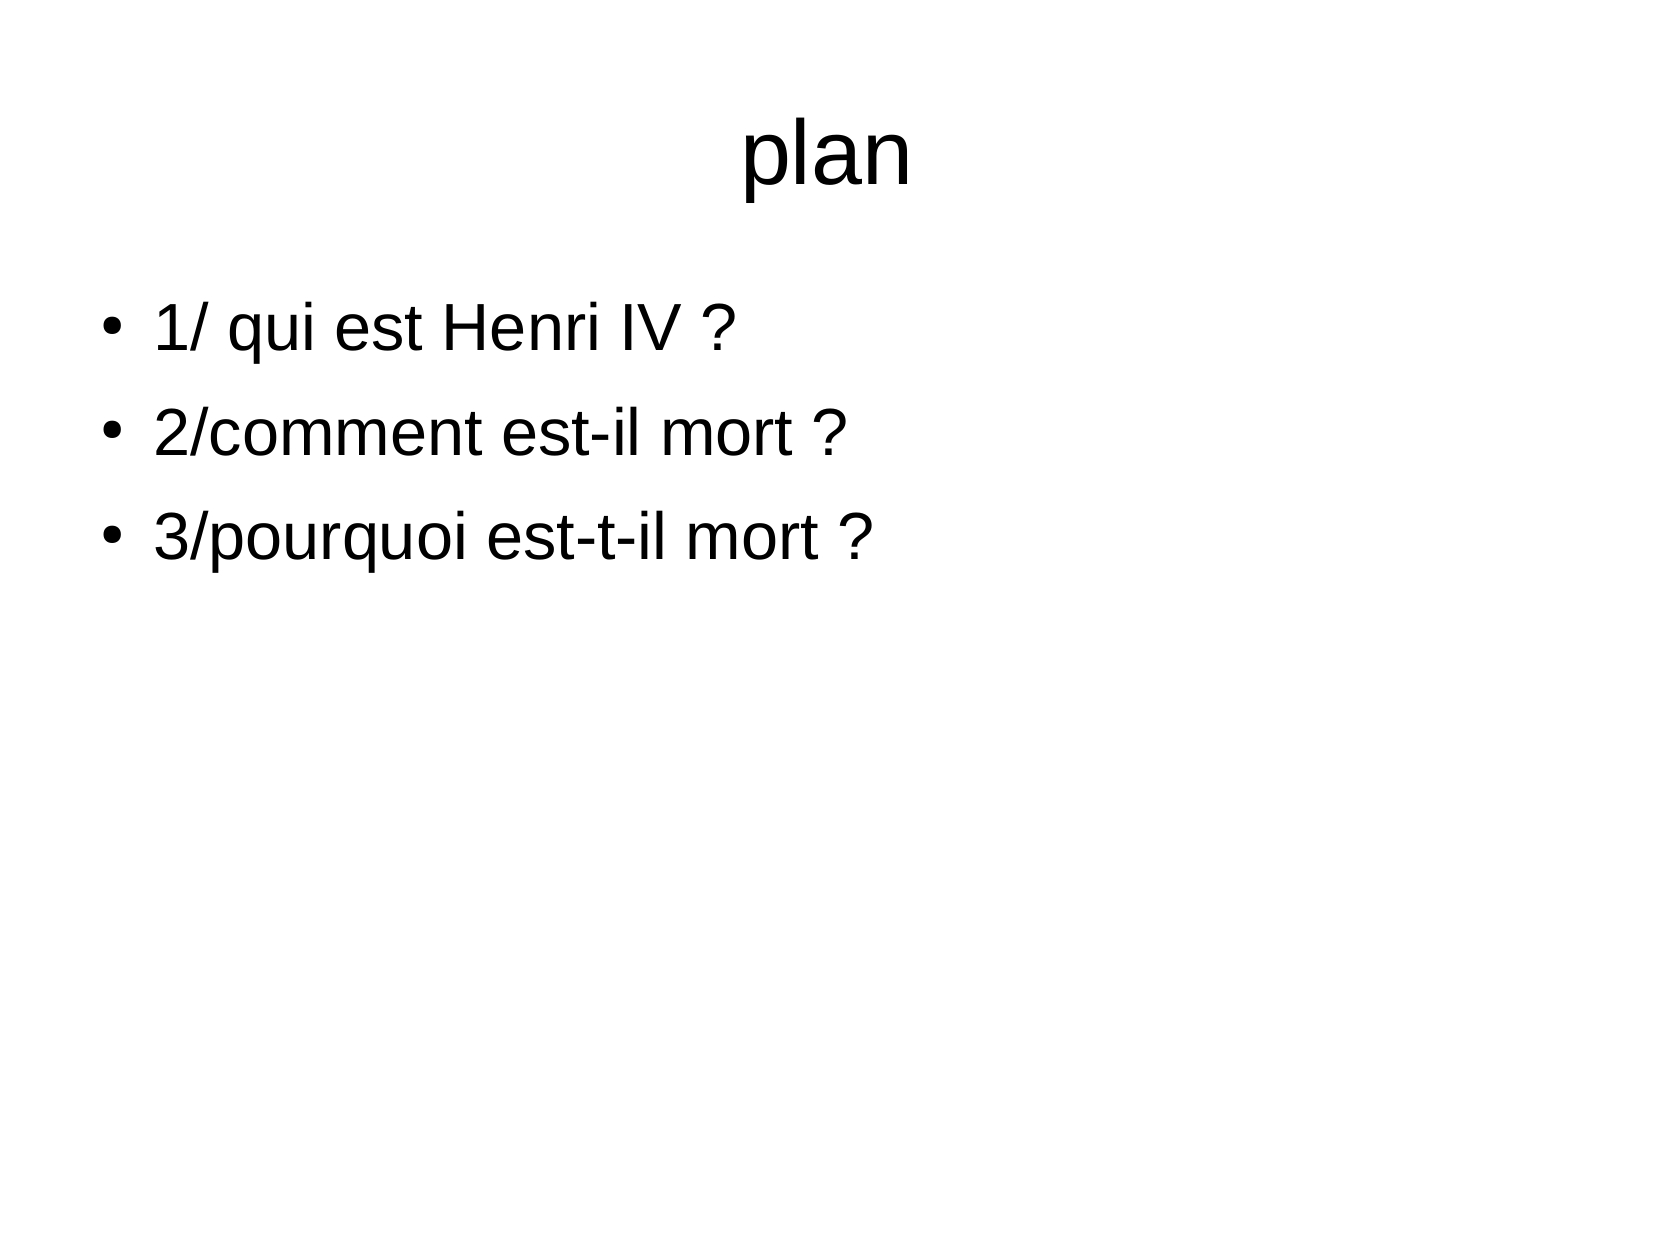

# plan
1/ qui est Henri IV ?
2/comment est-il mort ?
3/pourquoi est-t-il mort ?